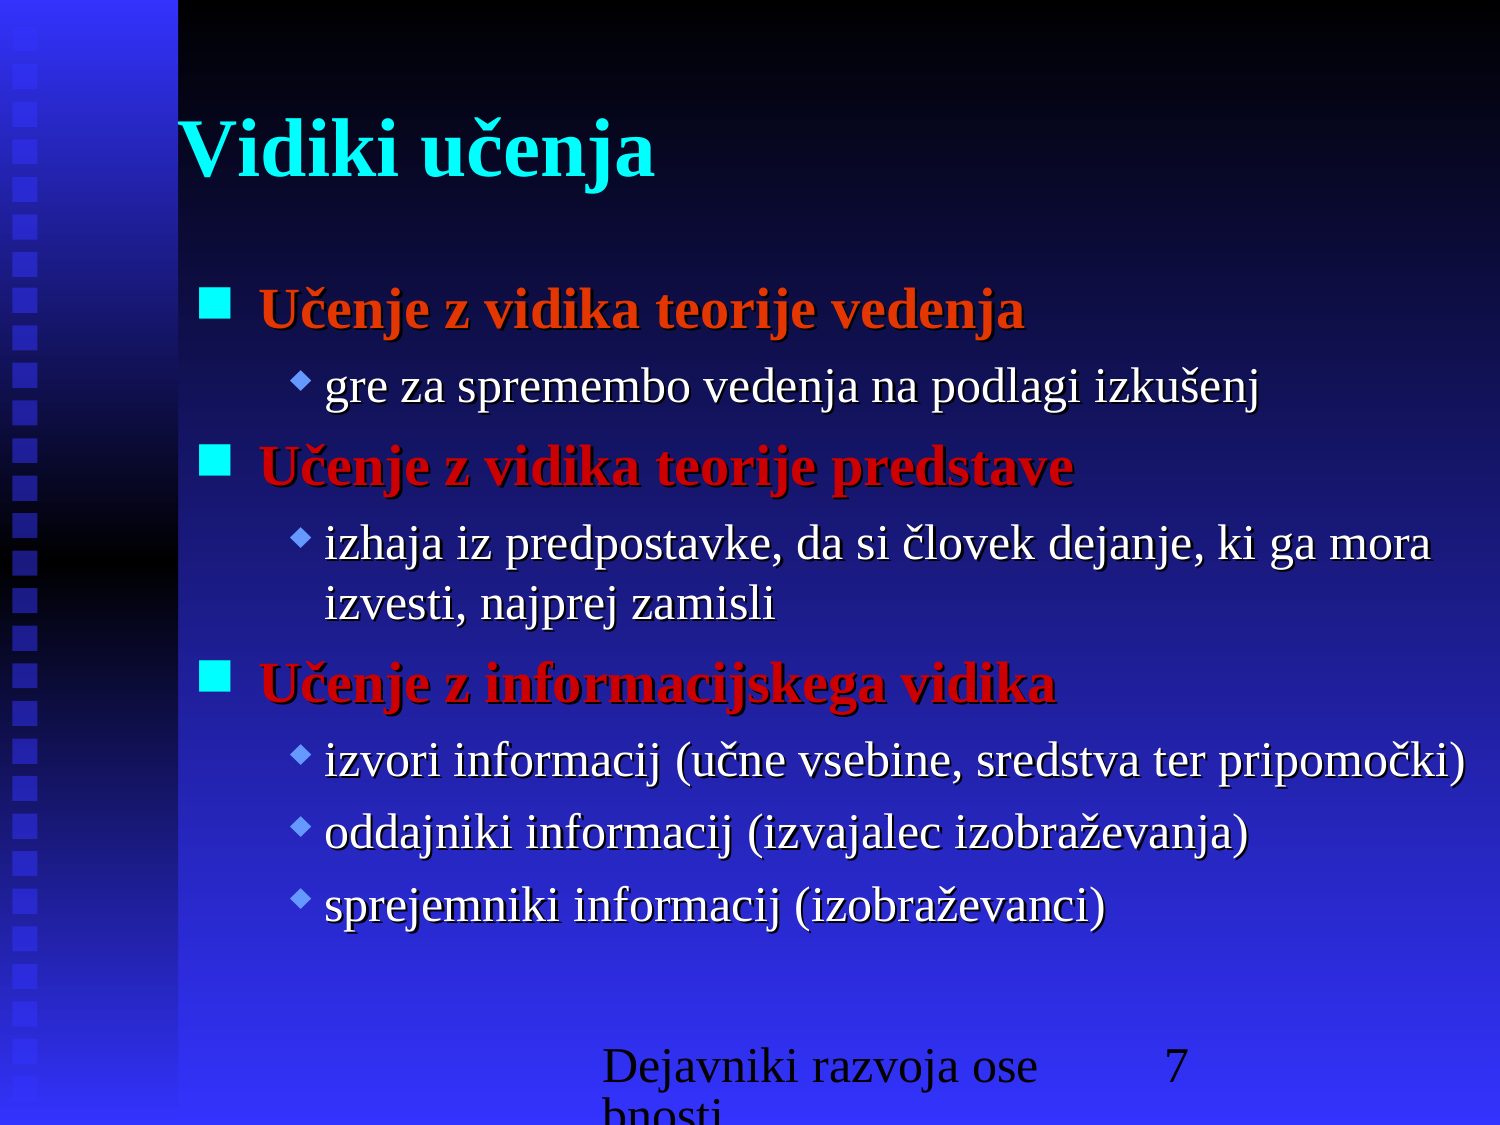

# Vidiki učenja
Učenje z vidika teorije vedenja
gre za spremembo vedenja na podlagi izkušenj
Učenje z vidika teorije predstave
izhaja iz predpostavke, da si človek dejanje, ki ga mora izvesti, najprej zamisli
Učenje z informacijskega vidika
izvori informacij (učne vsebine, sredstva ter pripomočki)
oddajniki informacij (izvajalec izobraževanja)
sprejemniki informacij (izobraževanci)
Dejavniki razvoja osebnosti
7